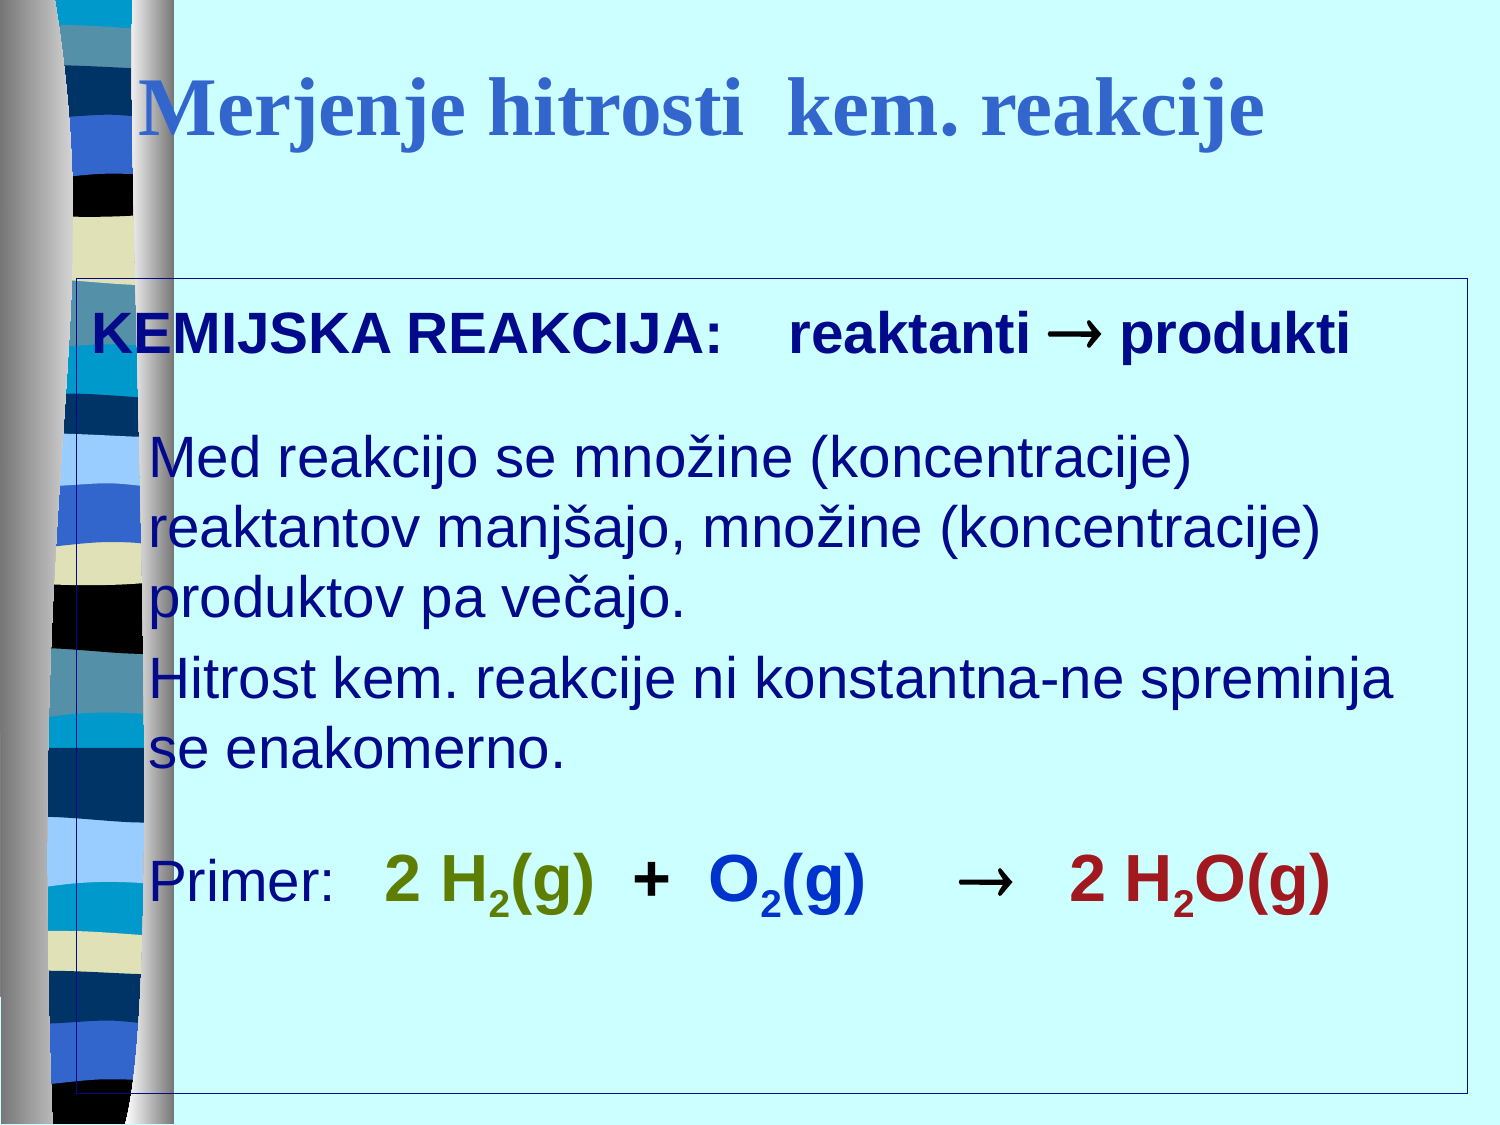

# Merjenje hitrosti kem. reakcije
KEMIJSKA REAKCIJA: reaktanti  produkti
	Med reakcijo se množine (koncentracije) reaktantov manjšajo, množine (koncentracije) produktov pa večajo.
	Hitrost kem. reakcije ni konstantna-ne spreminja se enakomerno.
	Primer: 2 H2(g) + O2(g)  2 H2O(g)